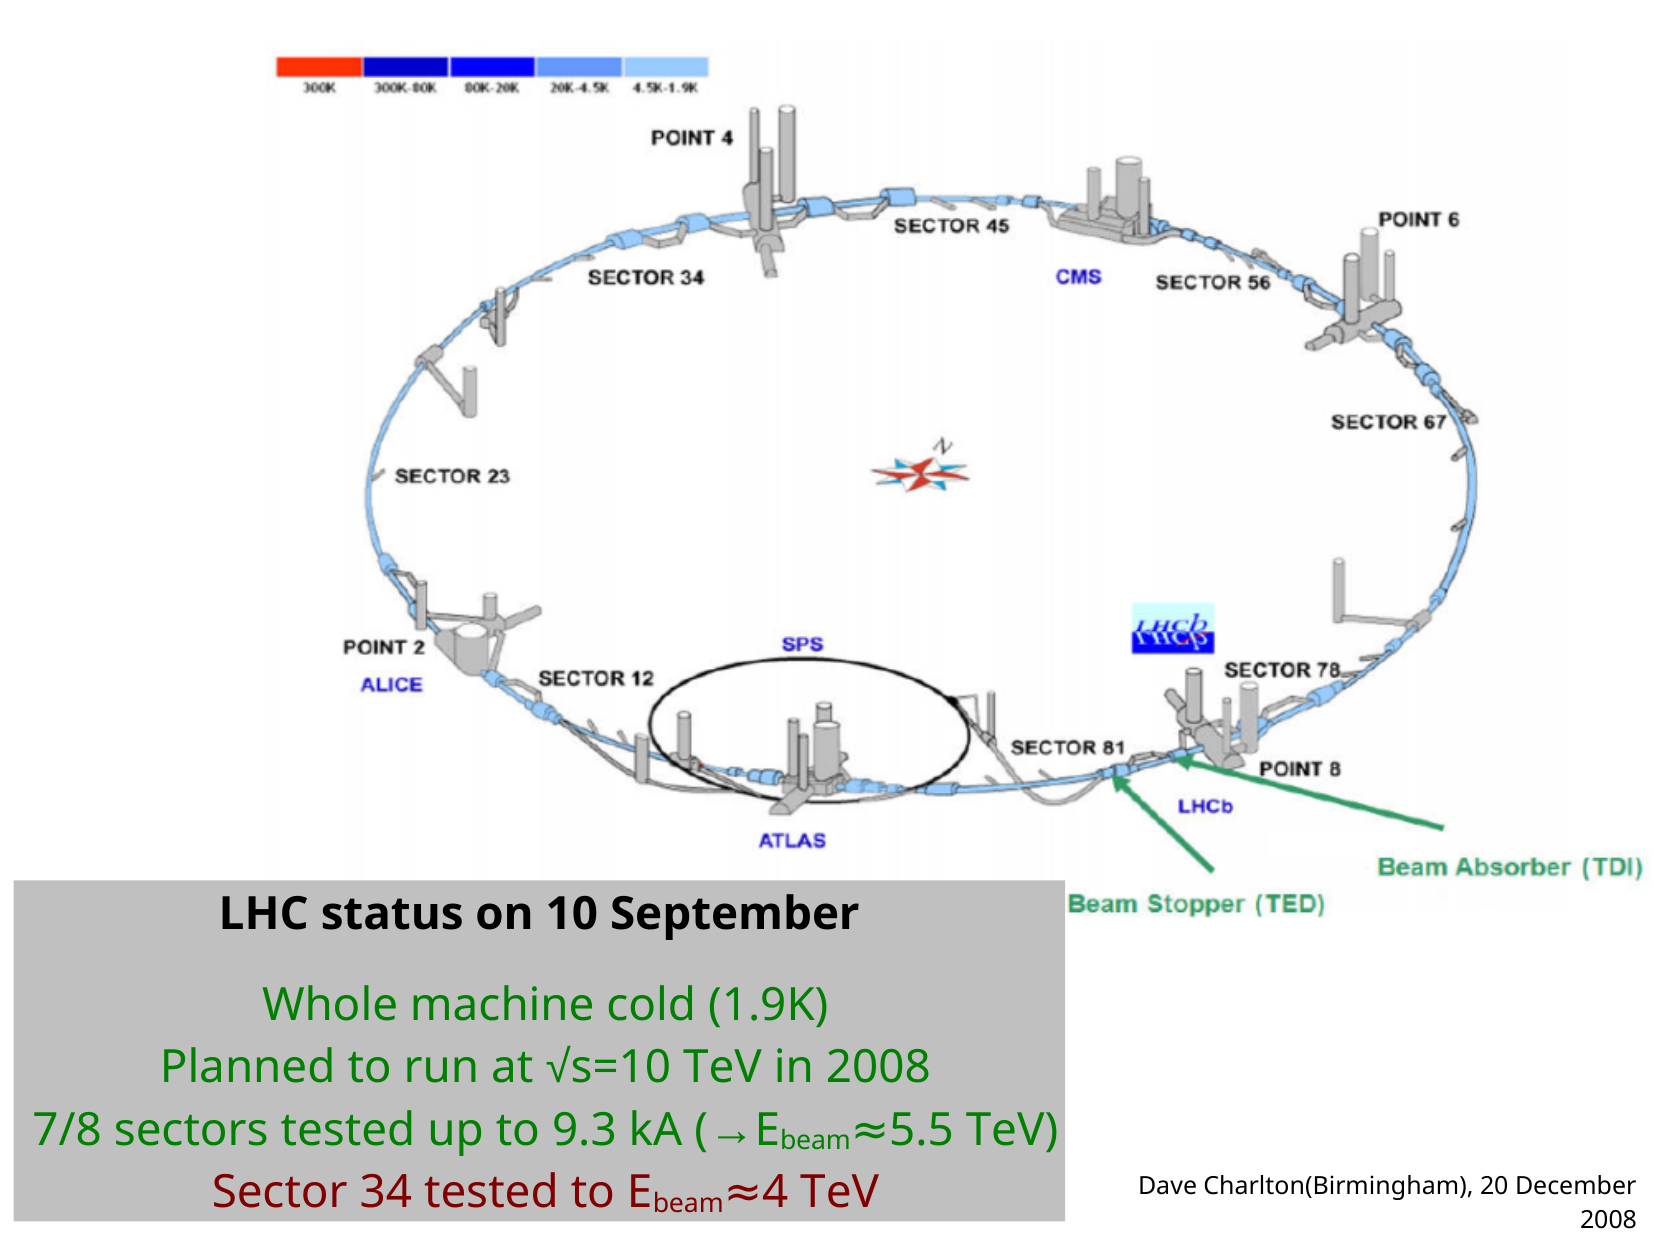

# LHC status on 10 September
 Whole machine cold (1.9K)
 Planned to run at √s=10 TeV in 2008
 7/8 sectors tested up to 9.3 kA (→Ebeam≈5.5 TeV)
 Sector 34 tested to Ebeam≈4 TeV
5